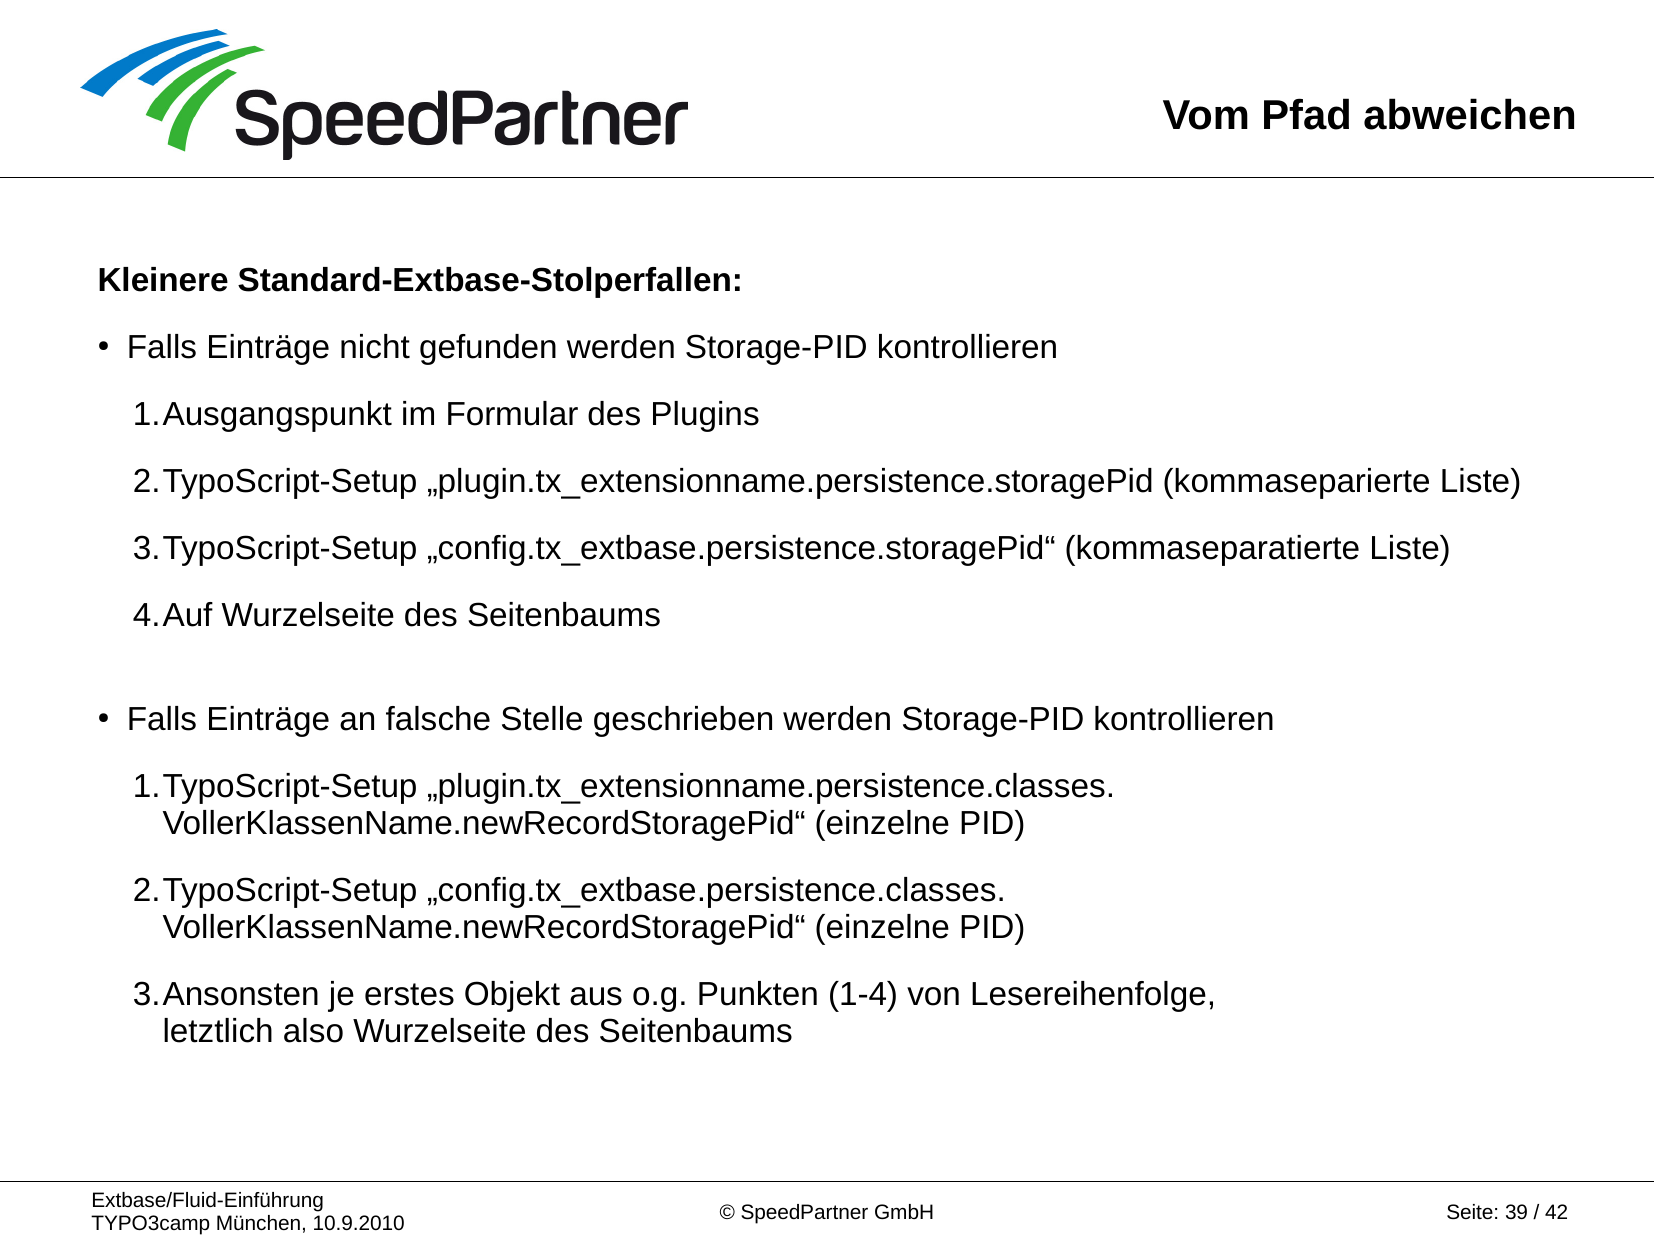

# Vom Pfad abweichen
Kleinere Standard-Extbase-Stolperfallen:
Falls Einträge nicht gefunden werden Storage-PID kontrollieren
Ausgangspunkt im Formular des Plugins
TypoScript-Setup „plugin.tx_extensionname.persistence.storagePid (kommaseparierte Liste)
TypoScript-Setup „config.tx_extbase.persistence.storagePid“ (kommaseparatierte Liste)
Auf Wurzelseite des Seitenbaums
Falls Einträge an falsche Stelle geschrieben werden Storage-PID kontrollieren
TypoScript-Setup „plugin.tx_extensionname.persistence.classes.
VollerKlassenName.newRecordStoragePid“ (einzelne PID)
TypoScript-Setup „config.tx_extbase.persistence.classes.
VollerKlassenName.newRecordStoragePid“ (einzelne PID)
Ansonsten je erstes Objekt aus o.g. Punkten (1-4) von Lesereihenfolge,
letztlich also Wurzelseite des Seitenbaums